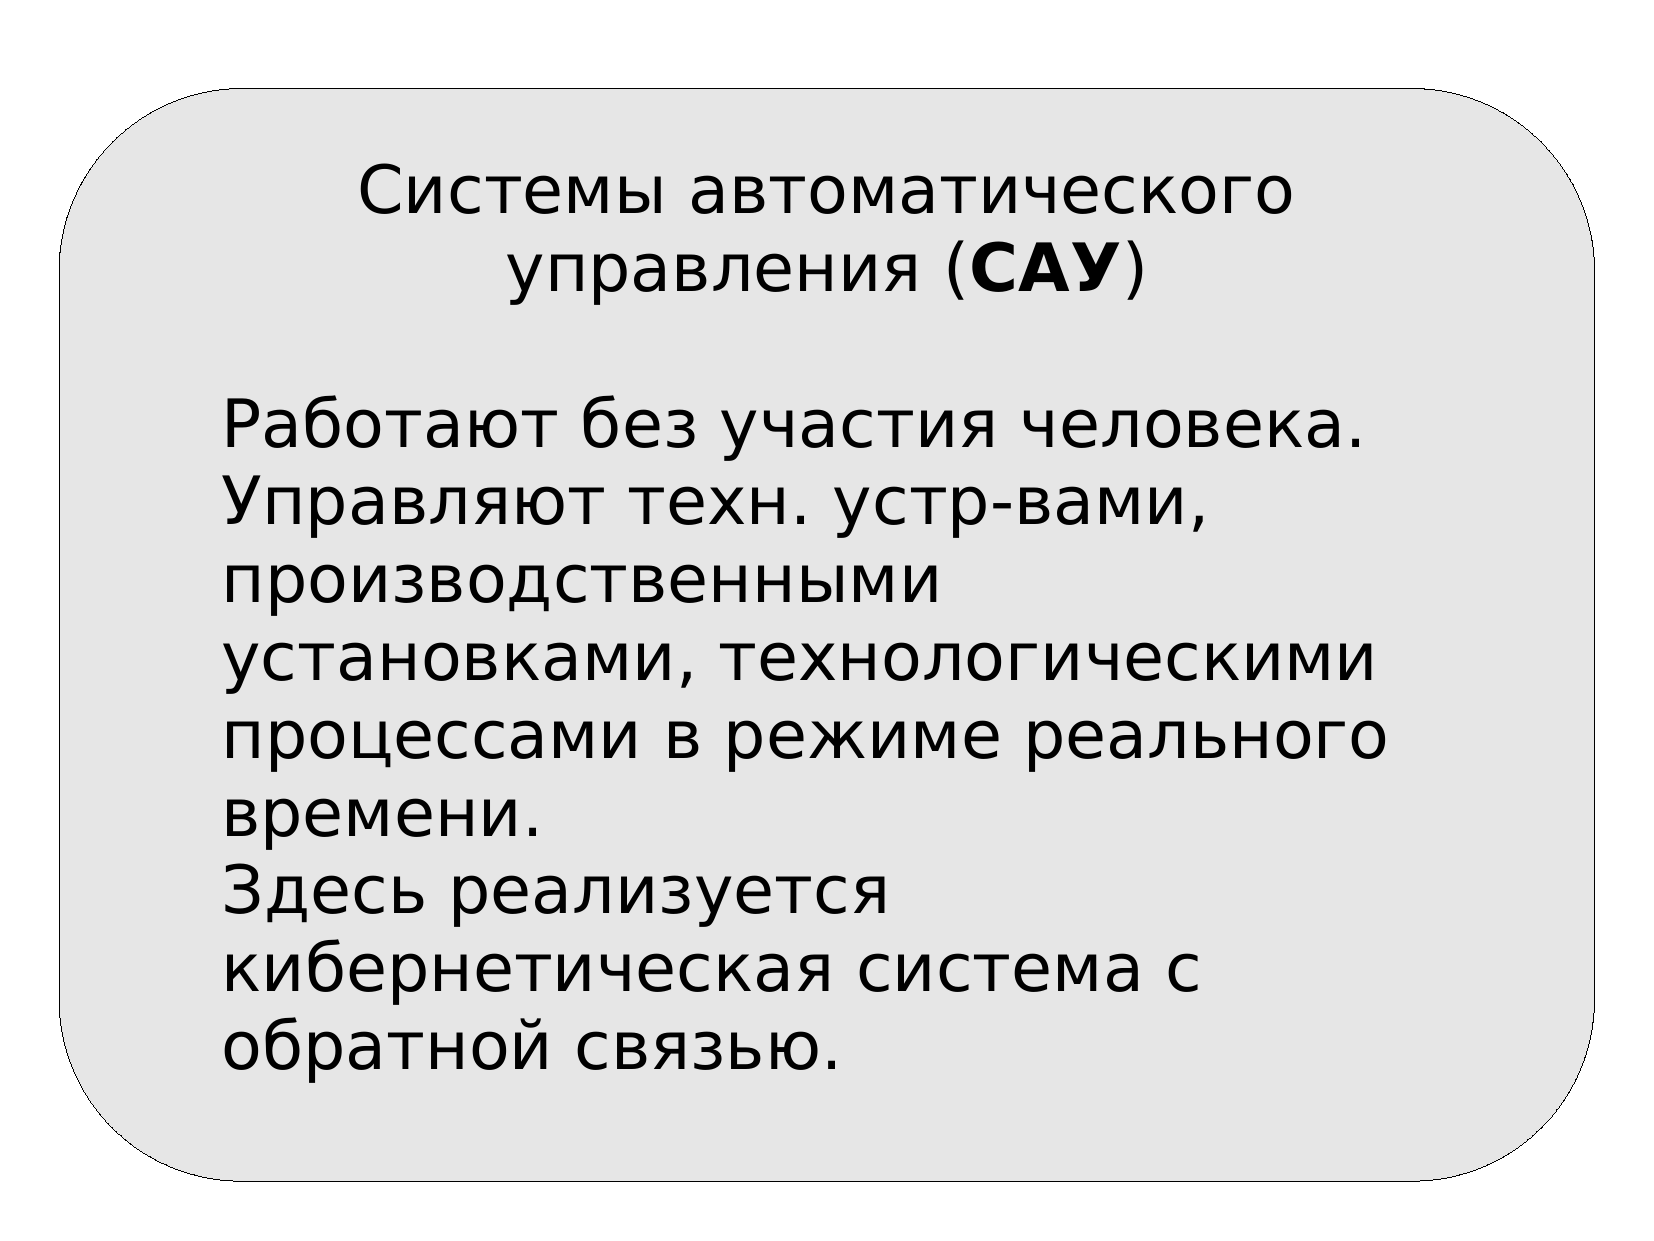

Системы автоматического управления (САУ)
Работают без участия человека. Управляют техн. устр-вами,
производственными
установками, технологическими процессами в режиме реального
времени.
Здесь реализуется
кибернетическая система с обратной связью.